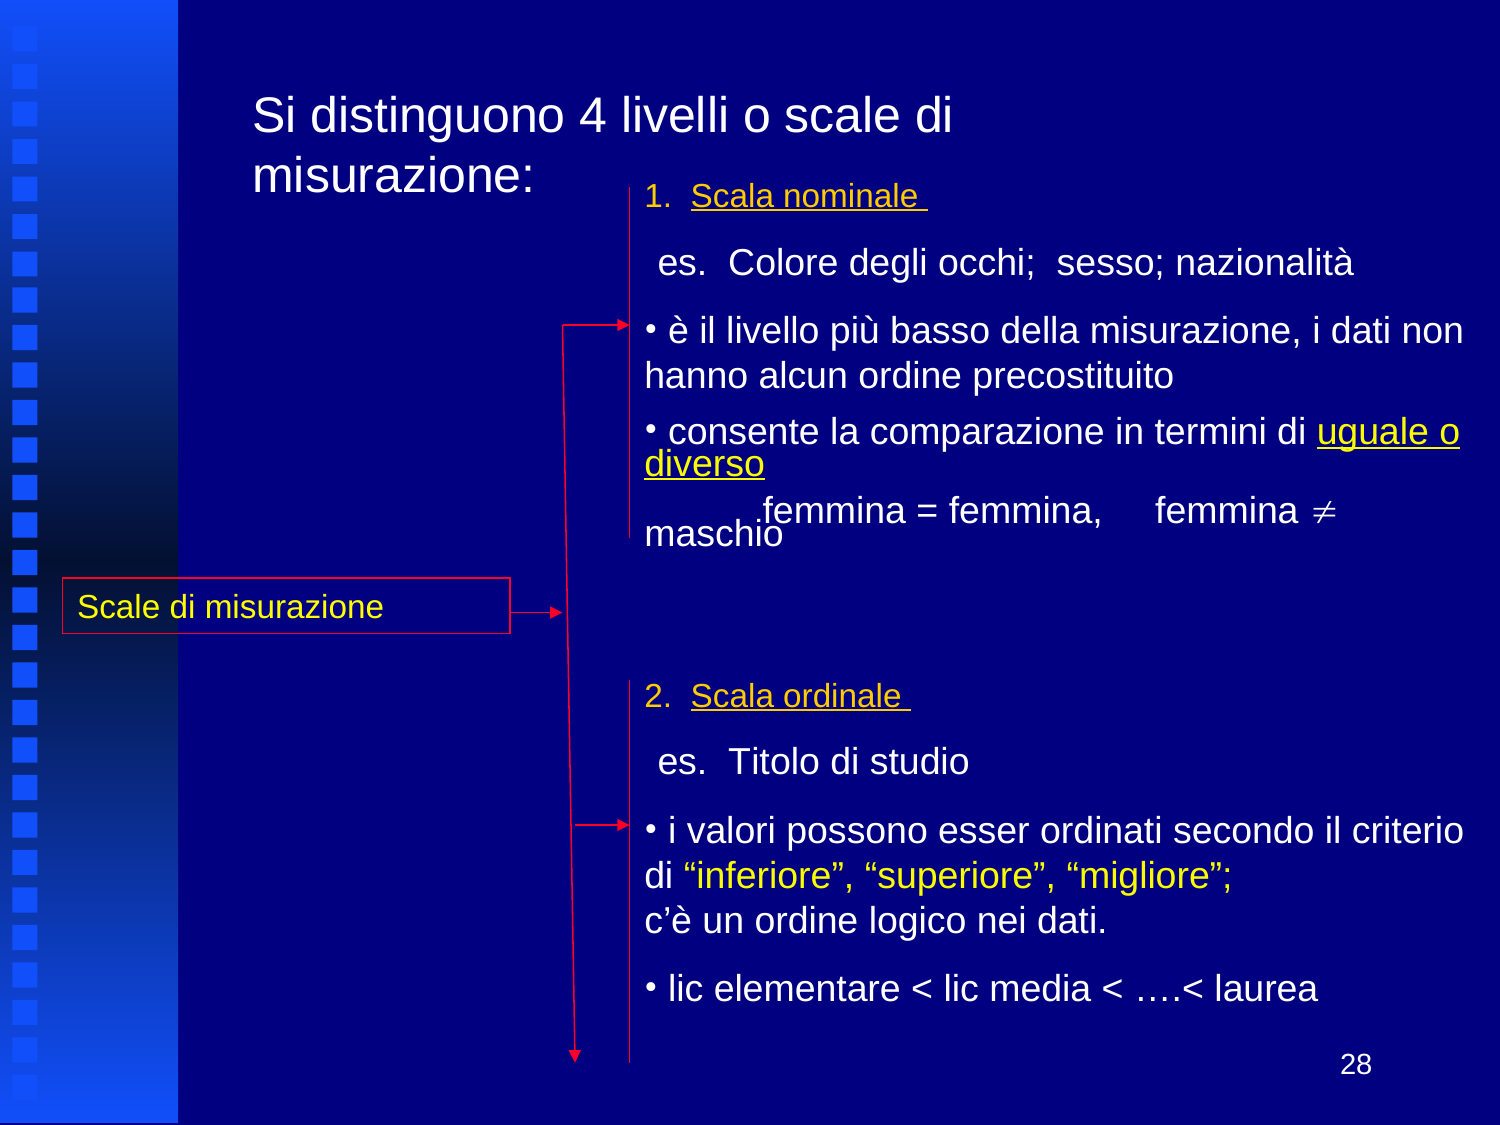

Si distinguono 4 livelli o scale di misurazione:
1. Scala nominale
es. Colore degli occhi; sesso; nazionalità
 è il livello più basso della misurazione, i dati non hanno alcun ordine precostituito
 consente la comparazione in termini di uguale o diverso
 femmina = femmina, femmina  maschio
Scale di misurazione
2. Scala ordinale
es. Titolo di studio
 i valori possono esser ordinati secondo il criterio di “inferiore”, “superiore”, “migliore”;
c’è un ordine logico nei dati.
 lic elementare < lic media < ….< laurea